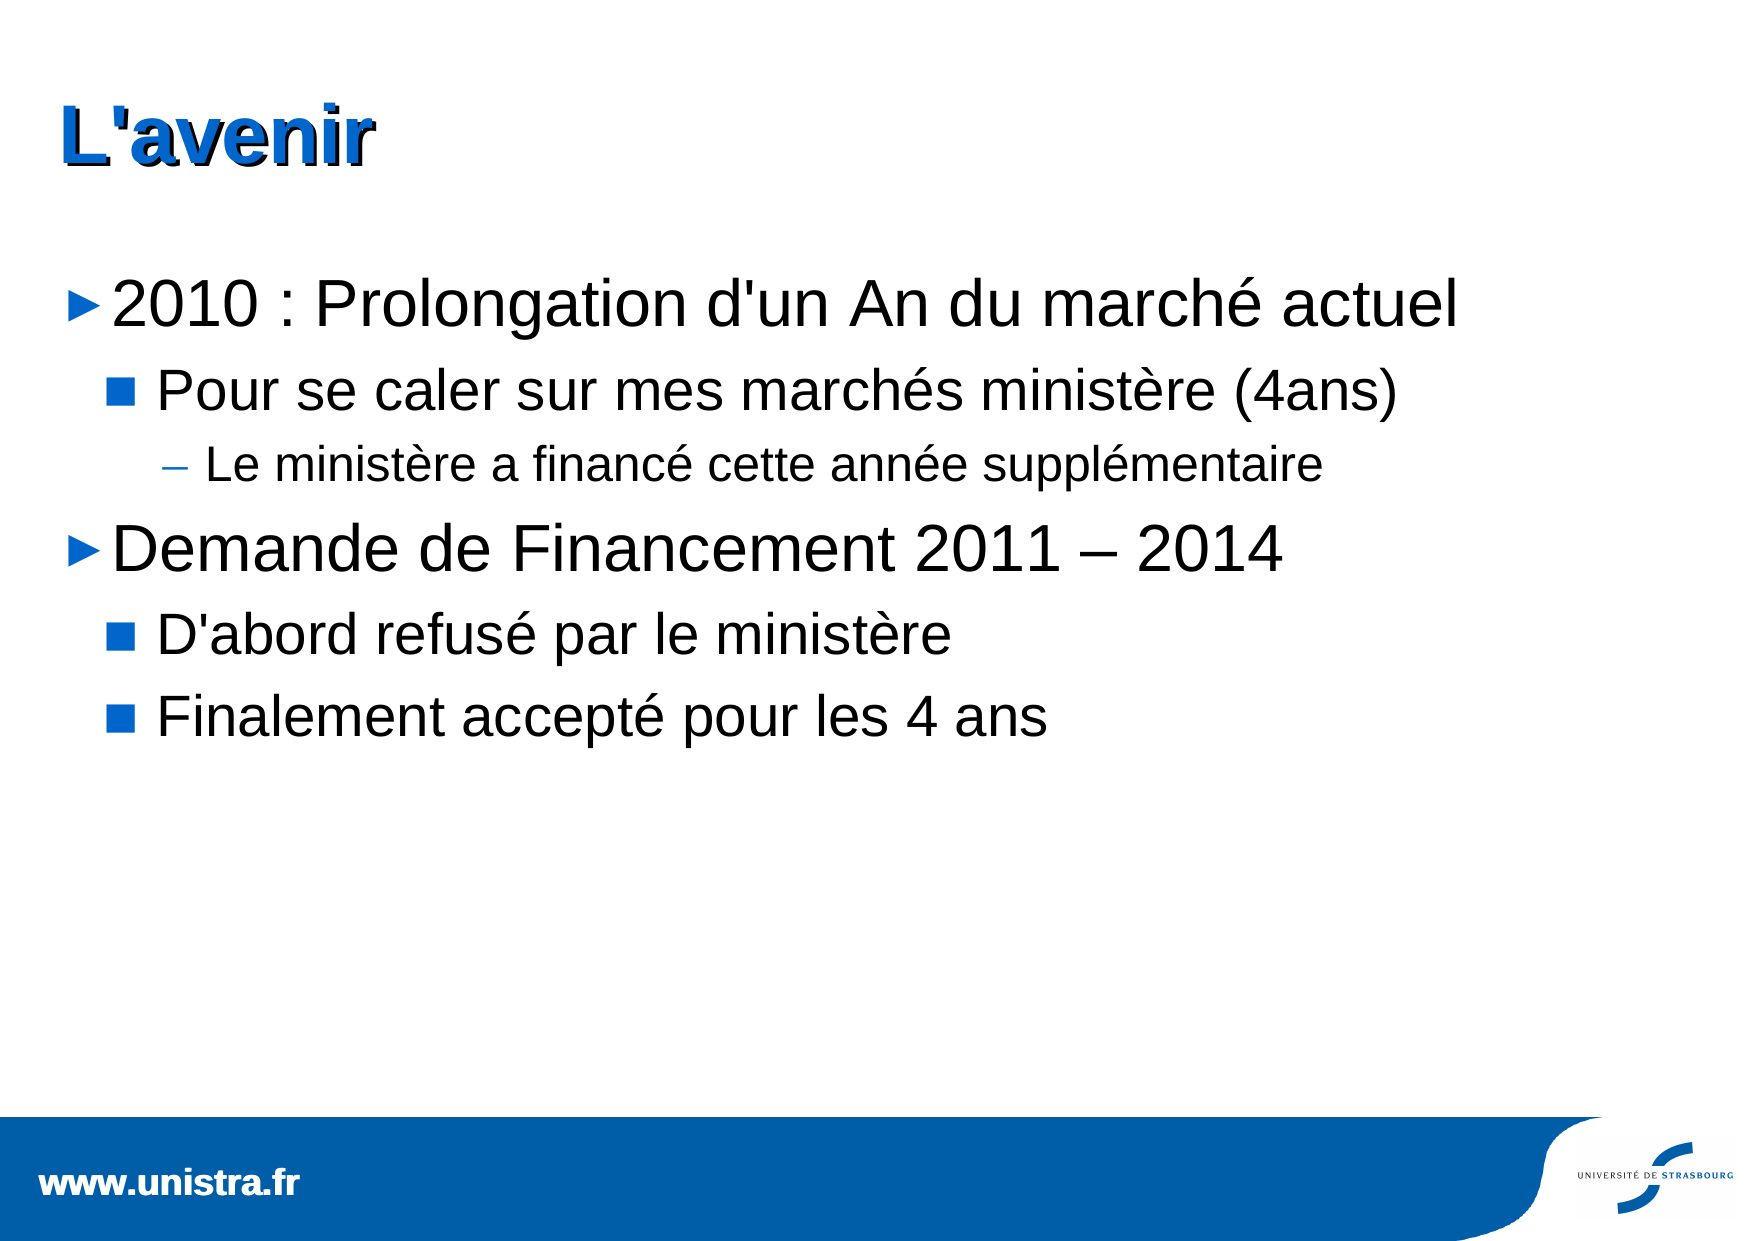

# L'avenir
2010 : Prolongation d'un An du marché actuel
Pour se caler sur mes marchés ministère (4ans)
Le ministère a financé cette année supplémentaire
Demande de Financement 2011 – 2014
D'abord refusé par le ministère
Finalement accepté pour les 4 ans